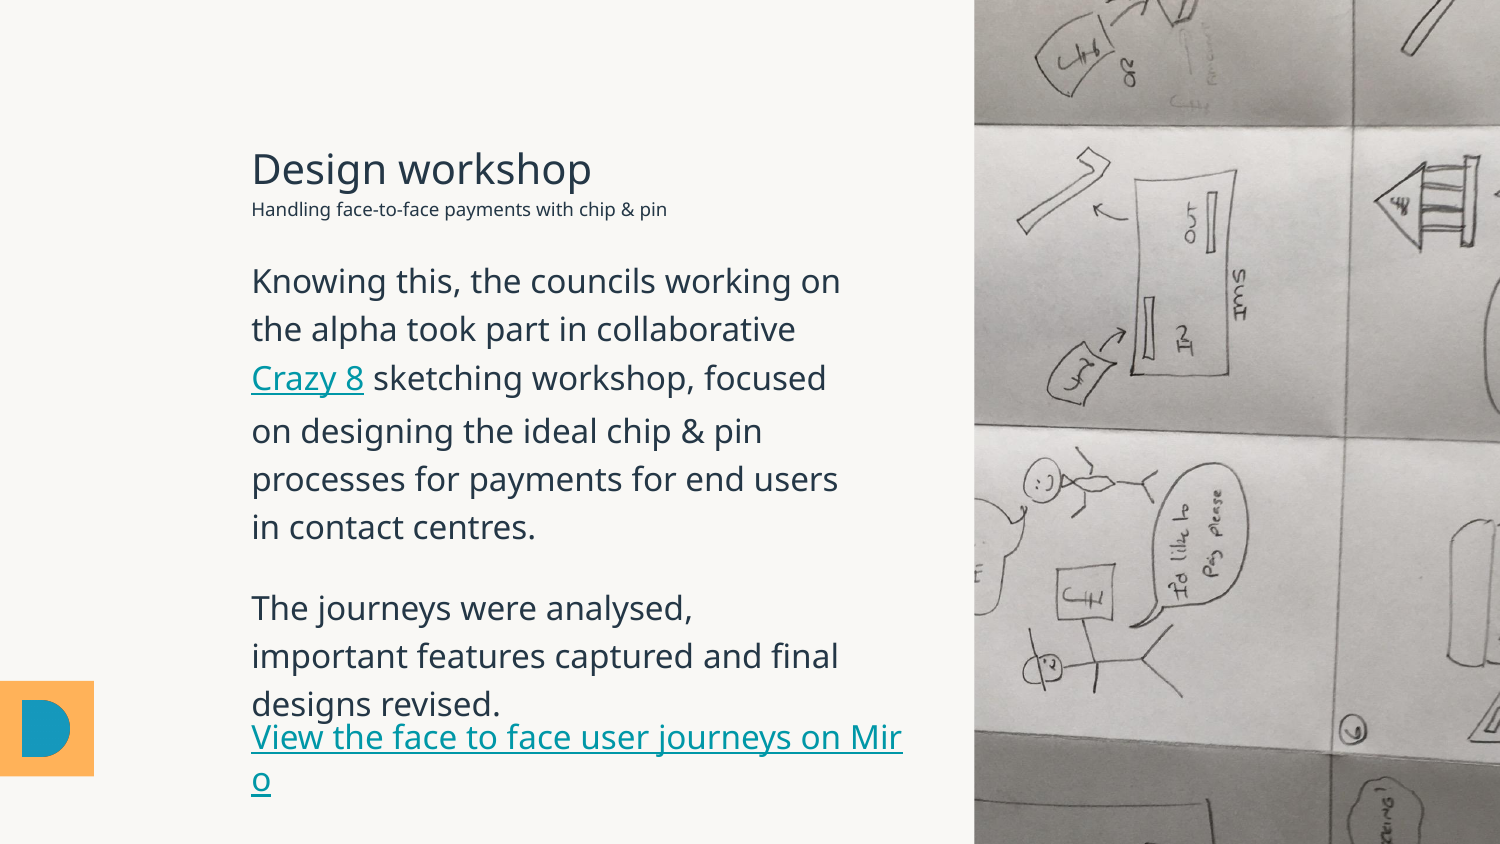

Design workshop
Handling face-to-face payments with chip & pin
# Knowing this, the councils working on the alpha took part in collaborative Crazy 8 sketching workshop, focused on designing the ideal chip & pin processes for payments for end users in contact centres.
The journeys were analysed, important features captured and final designs revised.
View the face to face user journeys on Miro